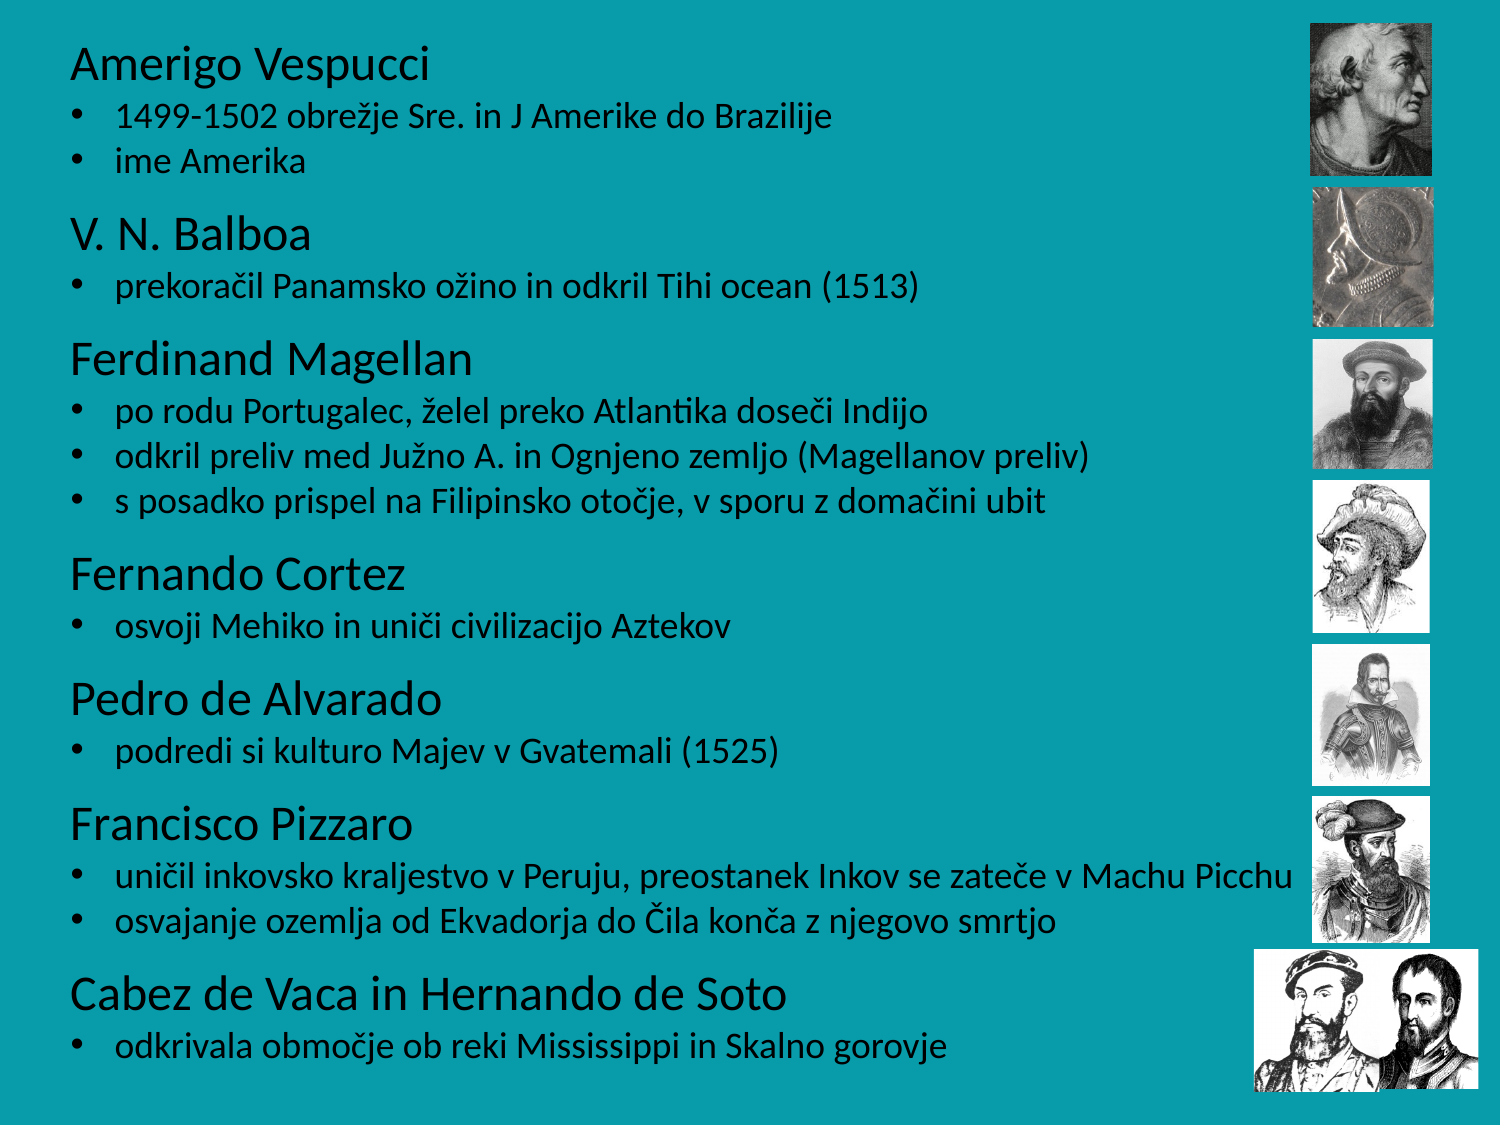

Amerigo Vespucci
 1499-1502 obrežje Sre. in J Amerike do Brazilije
 ime Amerika
V. N. Balboa
 prekoračil Panamsko ožino in odkril Tihi ocean (1513)
Ferdinand Magellan
 po rodu Portugalec, želel preko Atlantika doseči Indijo
 odkril preliv med Južno A. in Ognjeno zemljo (Magellanov preliv)
 s posadko prispel na Filipinsko otočje, v sporu z domačini ubit
Fernando Cortez
 osvoji Mehiko in uniči civilizacijo Aztekov
Pedro de Alvarado
 podredi si kulturo Majev v Gvatemali (1525)
Francisco Pizzaro
 uničil inkovsko kraljestvo v Peruju, preostanek Inkov se zateče v Machu Picchu
 osvajanje ozemlja od Ekvadorja do Čila konča z njegovo smrtjo
Cabez de Vaca in Hernando de Soto
 odkrivala območje ob reki Mississippi in Skalno gorovje